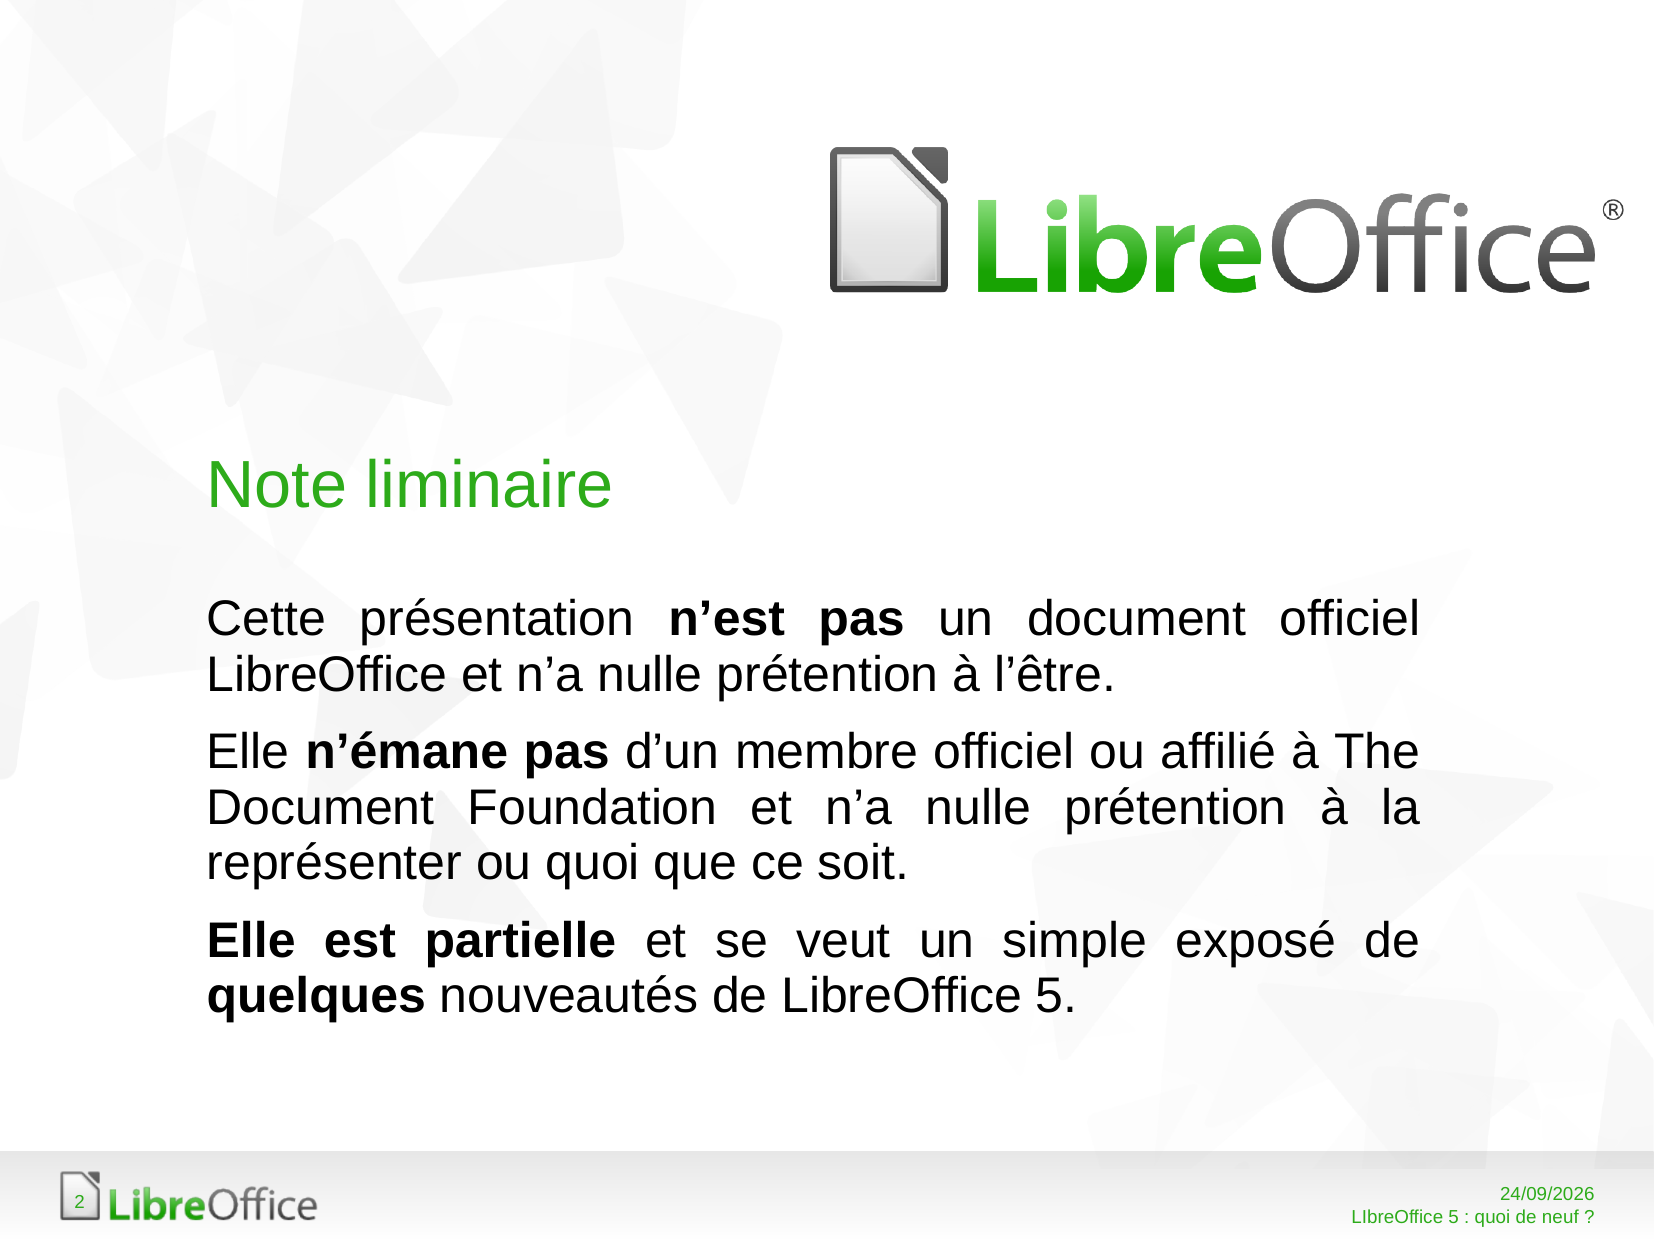

# Note liminaire
Cette présentation n’est pas un document officiel LibreOffice et n’a nulle prétention à l’être.
Elle n’émane pas d’un membre officiel ou affilié à The Document Foundation et n’a nulle prétention à la représenter ou quoi que ce soit.
Elle est partielle et se veut un simple exposé de quelques nouveautés de LibreOffice 5.
2
LIbreOffice 5 : quoi de neuf ?